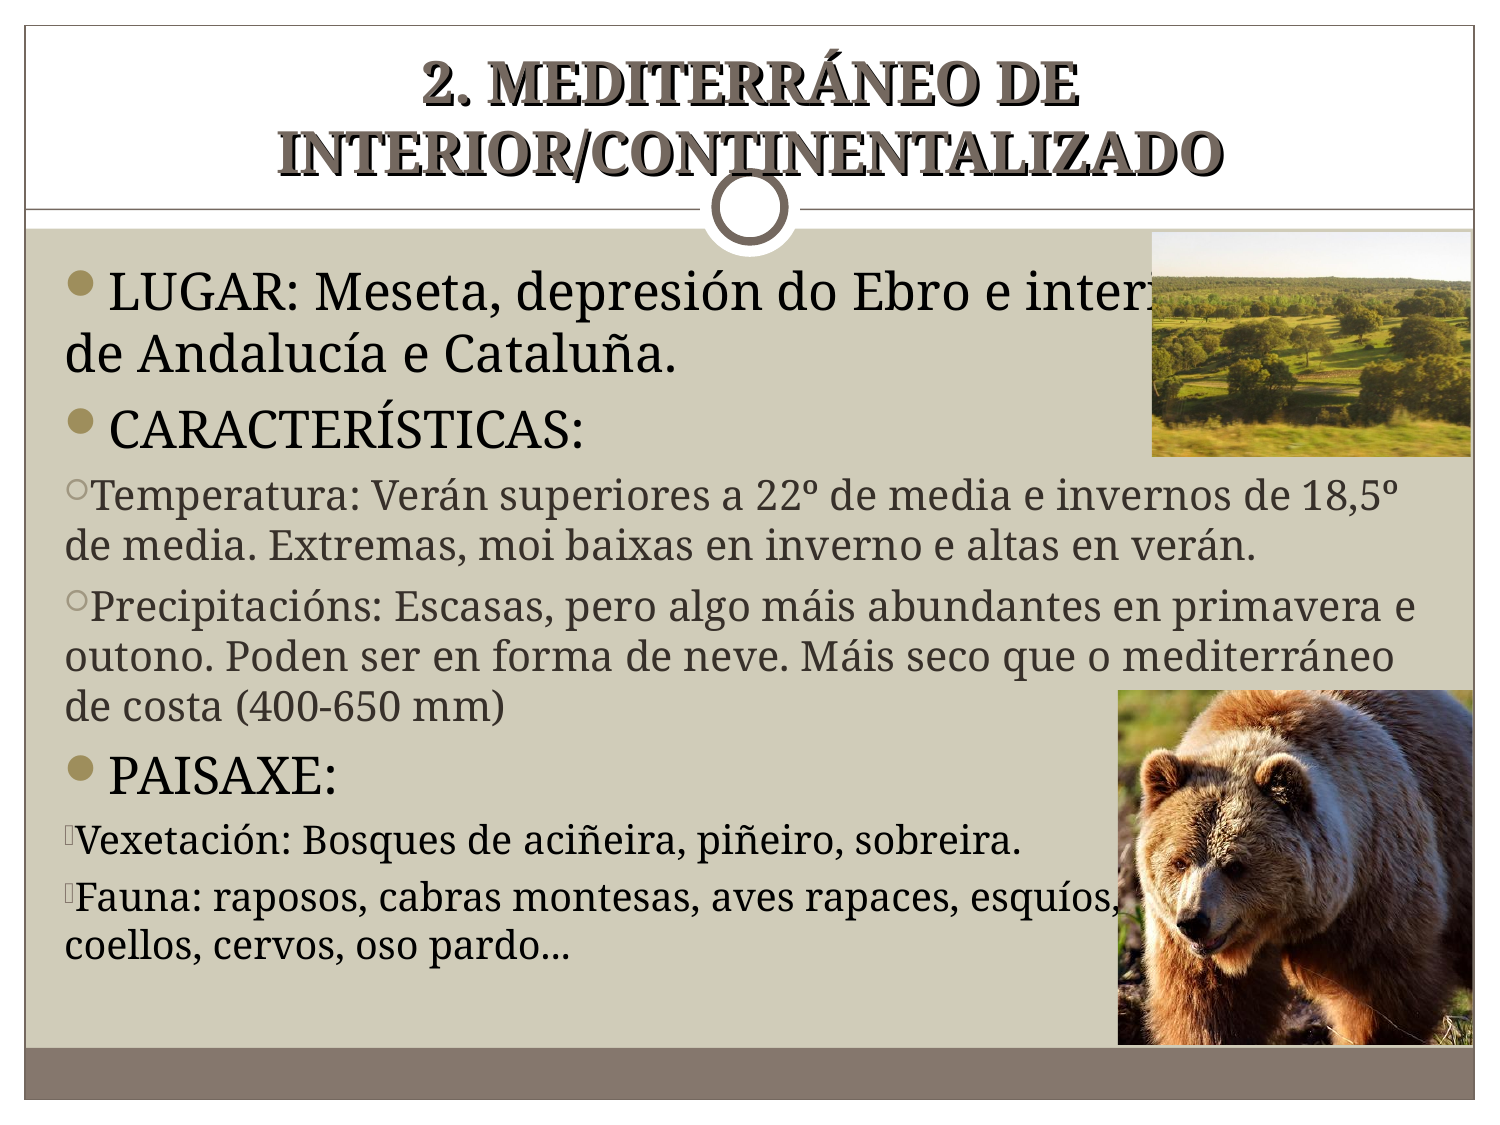

# 2. MEDITERRÁNEO DE INTERIOR/CONTINENTALIZADO
LUGAR: Meseta, depresión do Ebro e interior
de Andalucía e Cataluña.
CARACTERÍSTICAS:
Temperatura: Verán superiores a 22º de media e invernos de 18,5º de media. Extremas, moi baixas en inverno e altas en verán.
Precipitacións: Escasas, pero algo máis abundantes en primavera e outono. Poden ser en forma de neve. Máis seco que o mediterráneo de costa (400-650 mm)
PAISAXE:
Vexetación: Bosques de aciñeira, piñeiro, sobreira.
Fauna: raposos, cabras montesas, aves rapaces, esquíos,
coellos, cervos, oso pardo...